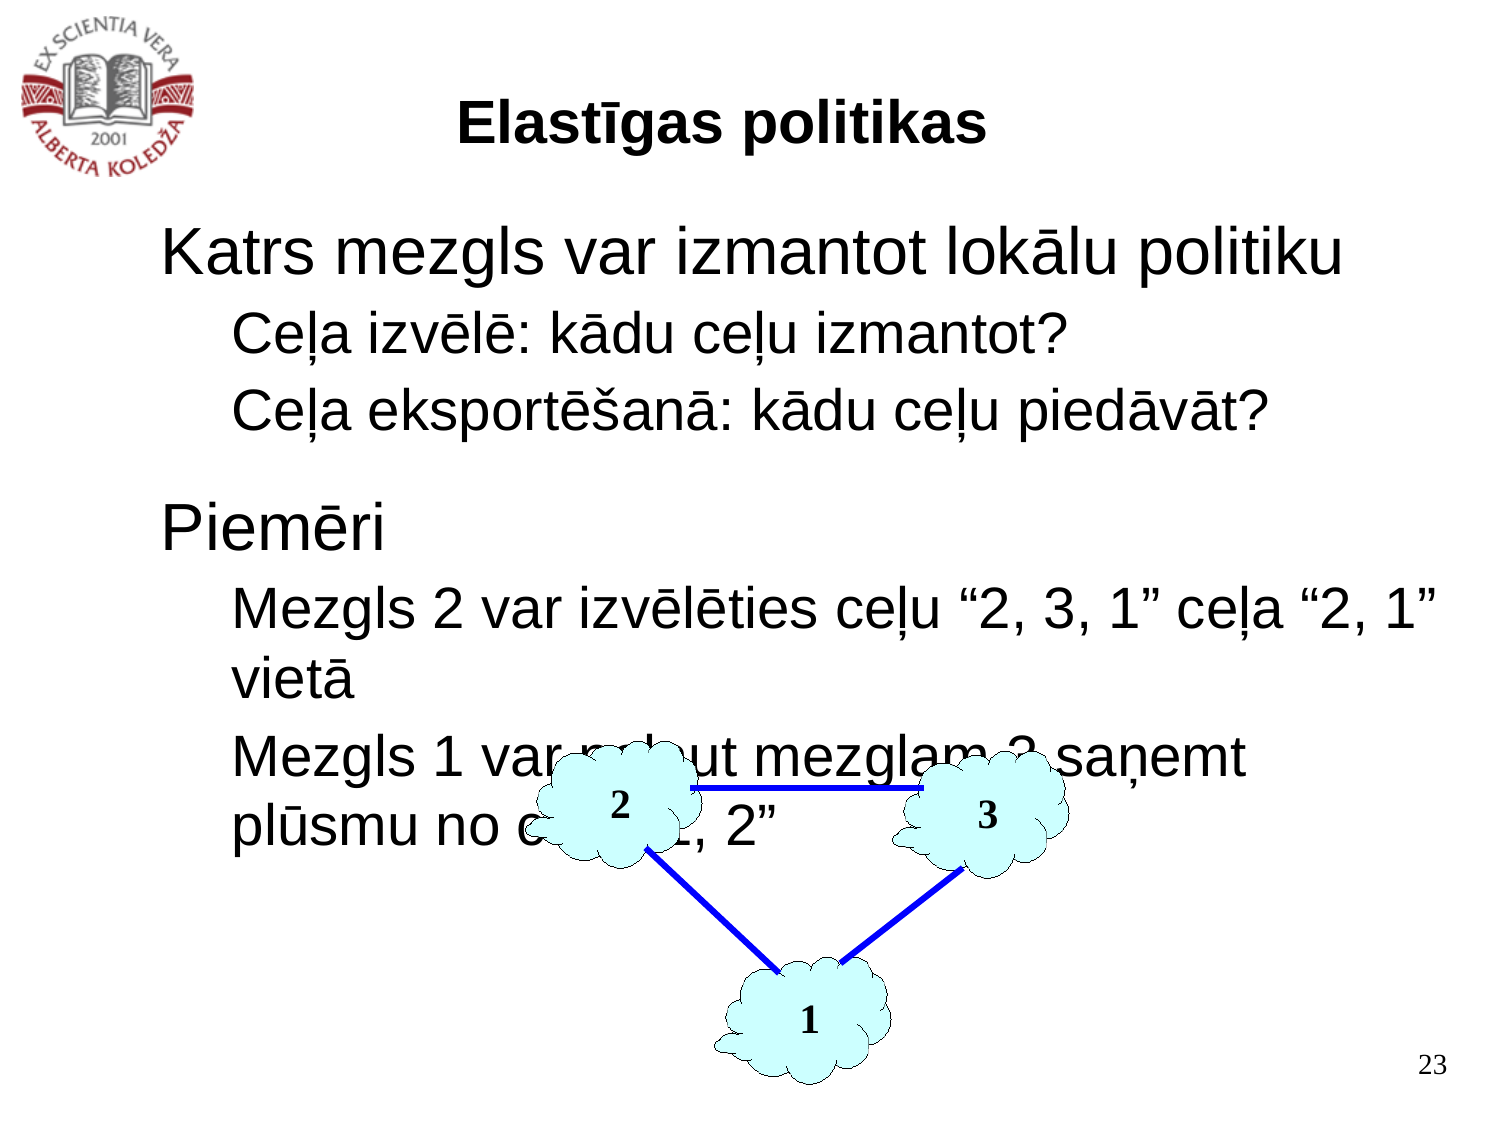

# Elastīgas politikas
Katrs mezgls var izmantot lokālu politiku
Ceļa izvēlē: kādu ceļu izmantot?
Ceļa eksportēšanā: kādu ceļu piedāvāt?
Piemēri
Mezgls 2 var izvēlēties ceļu “2, 3, 1” ceļa “2, 1” vietā
Mezgls 1 var neļaut mezglam 3 saņemt plūsmu no ceļa “1, 2”
2
3
1